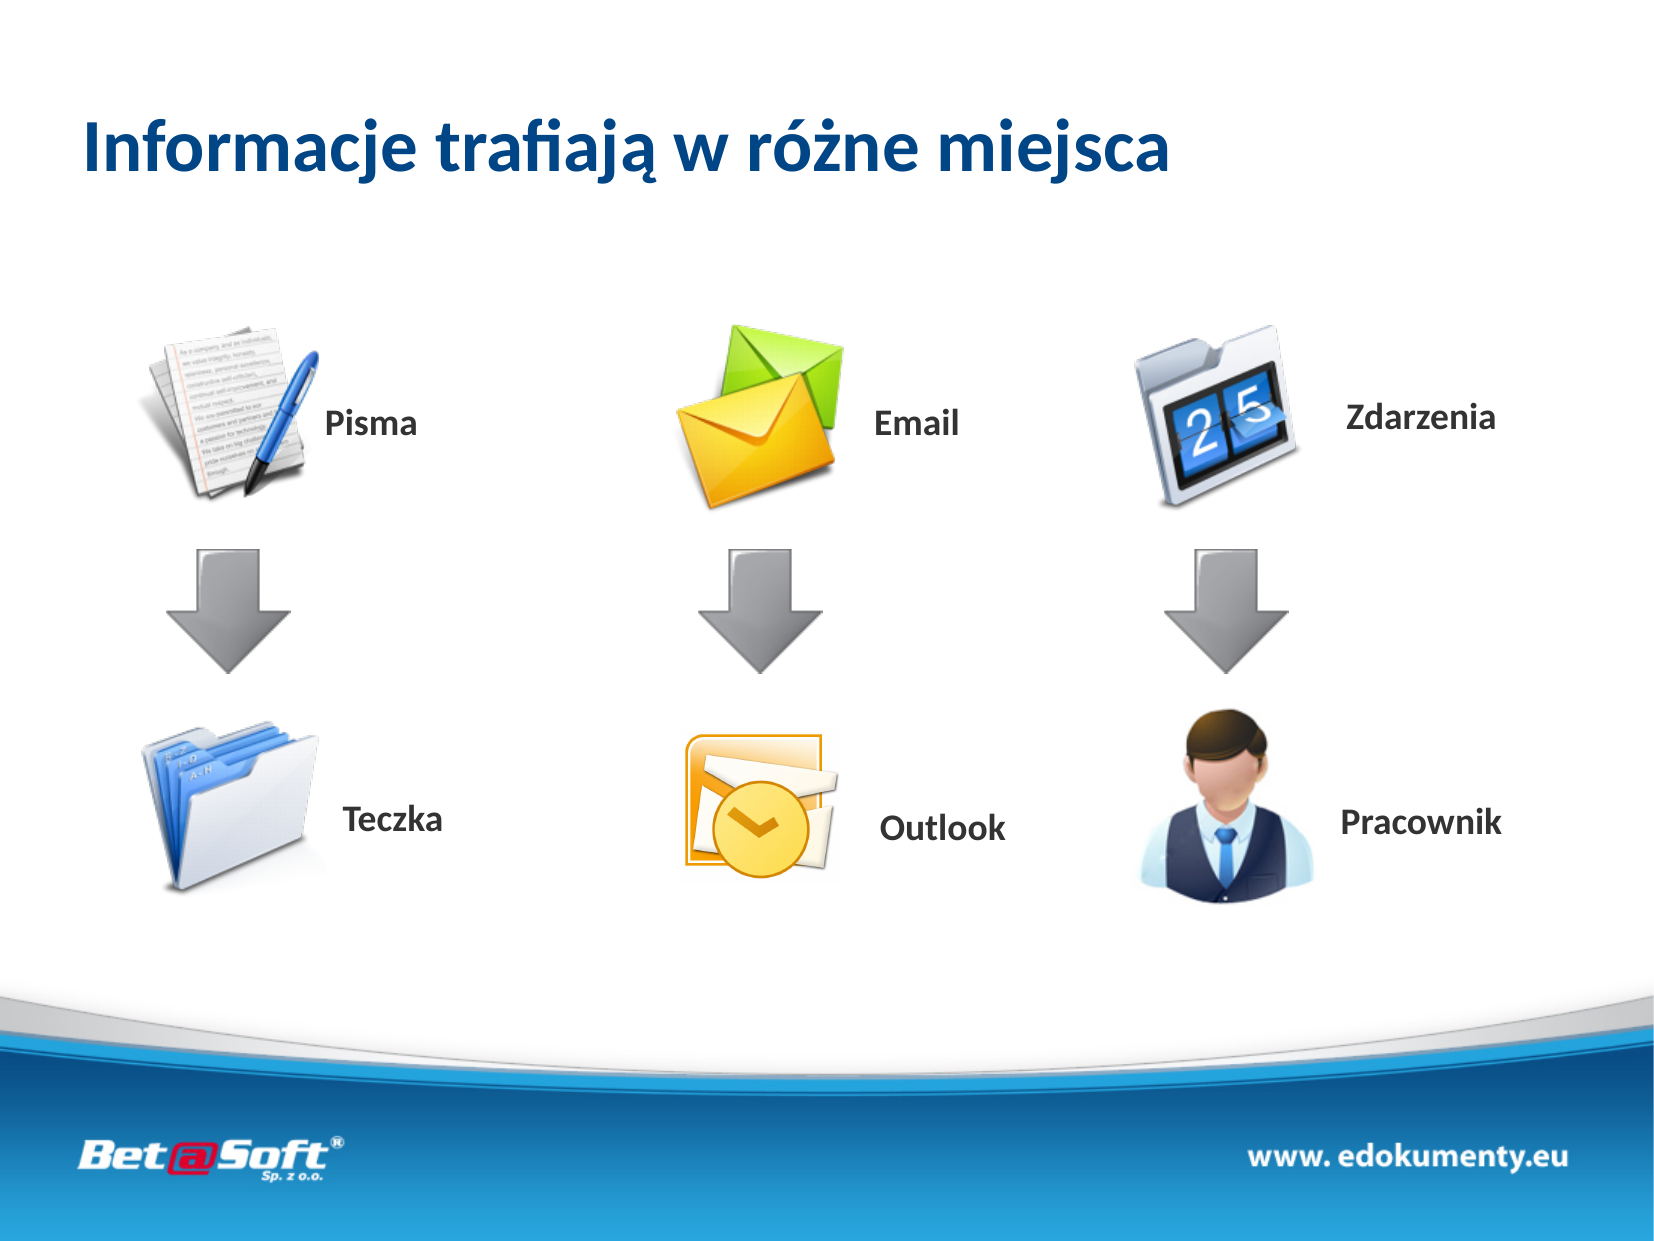

# Informacje trafiają w różne miejsca
Zdarzenia
Pisma
Email
Teczka
Pracownik
Outlook